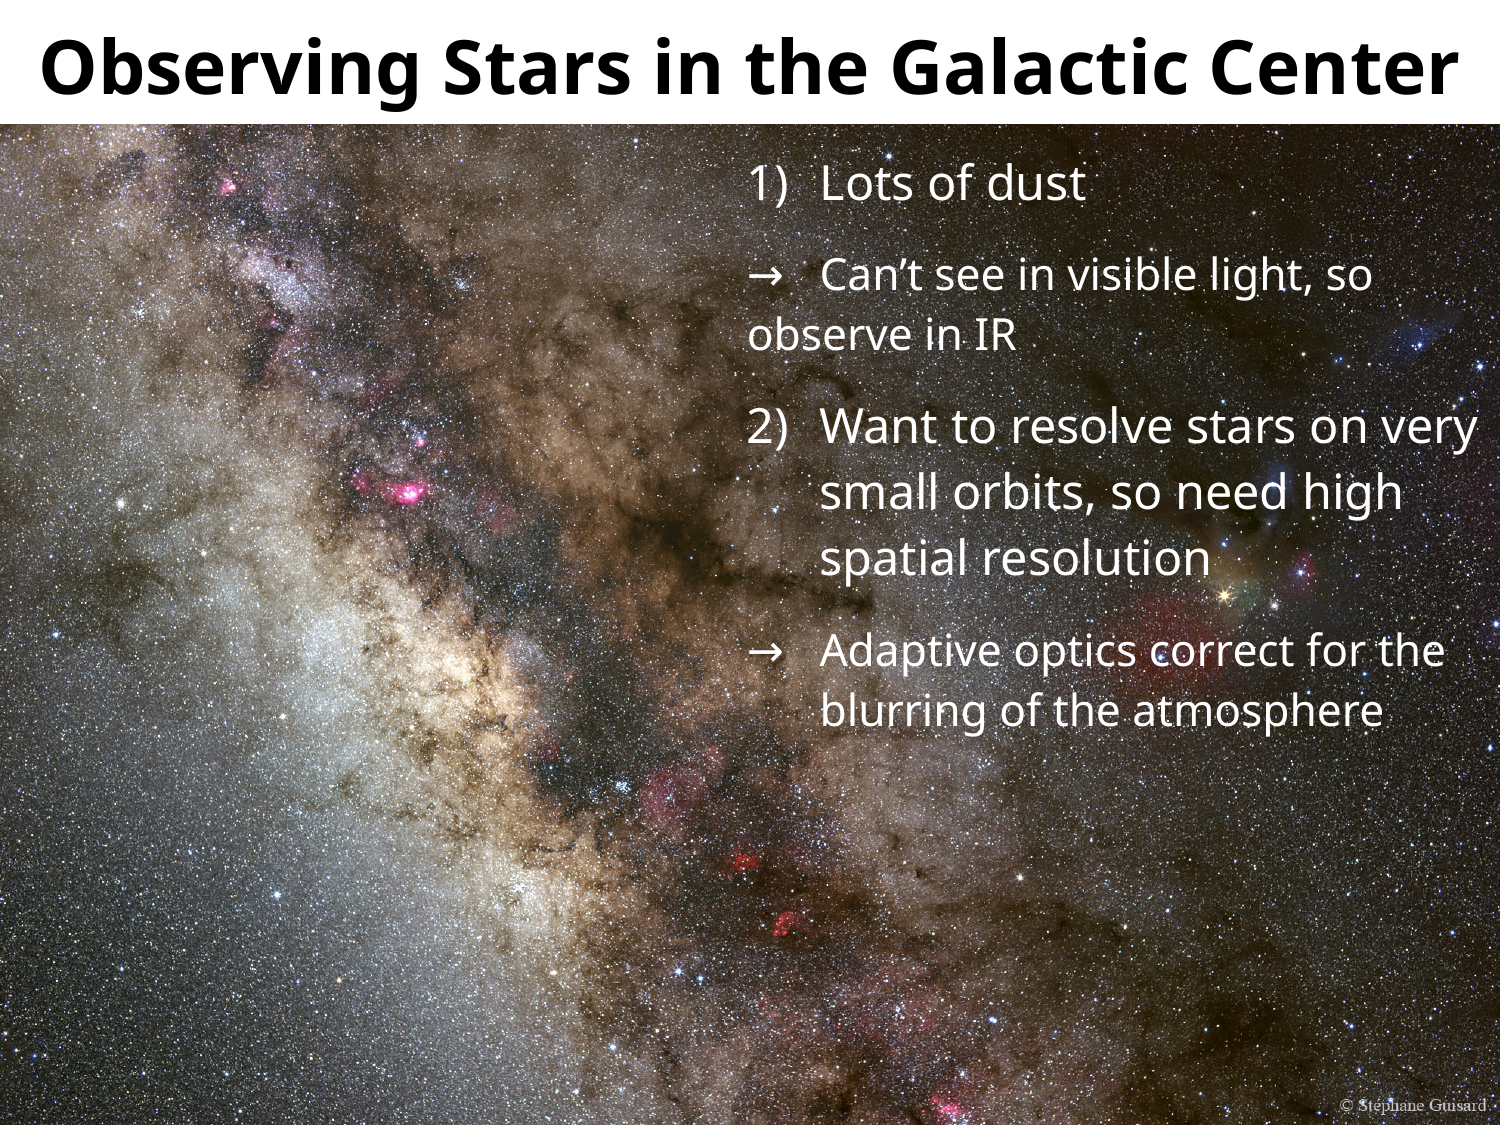

# Observing Stars in the Galactic Center
1) 	Lots of dust
→ 	Can’t see in visible light, so 		observe in IR
2) 	Want to resolve stars on very
	small orbits, so need high
	spatial resolution
→	Adaptive optics correct for the
	blurring of the atmosphere